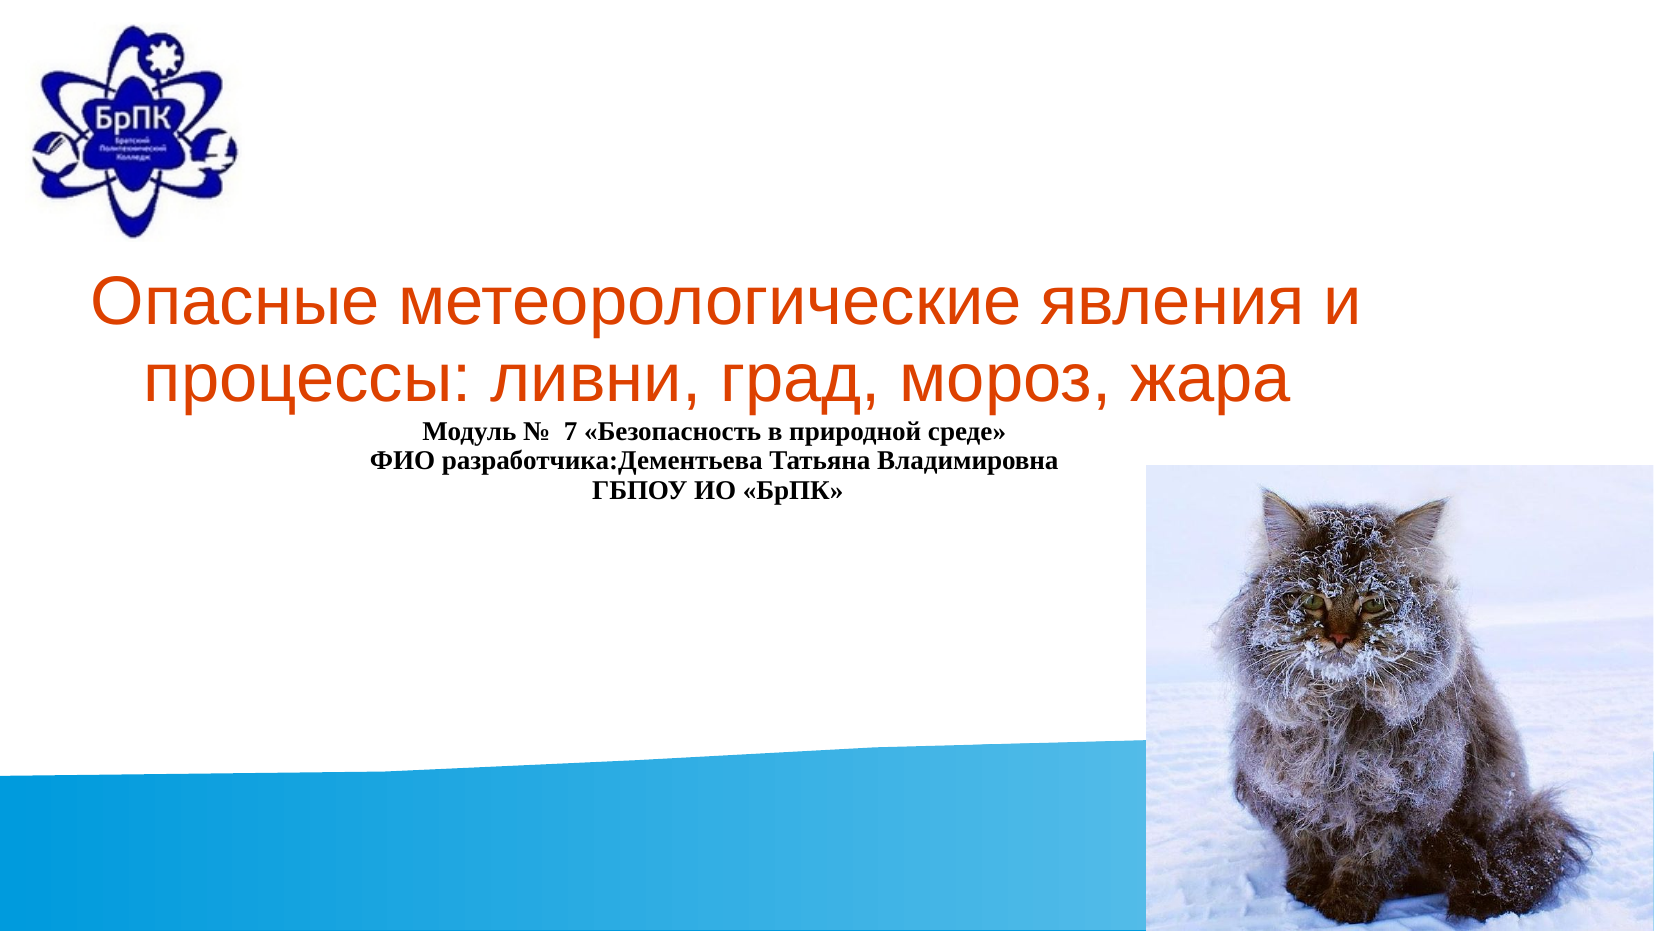

# Опасные метеорологические явления и процессы: ливни, град, мороз, жара Модуль № 7 «Безопасность в природной среде» ФИО разработчика:Дементьева Татьяна Владимировна ГБПОУ ИО «БрПК»